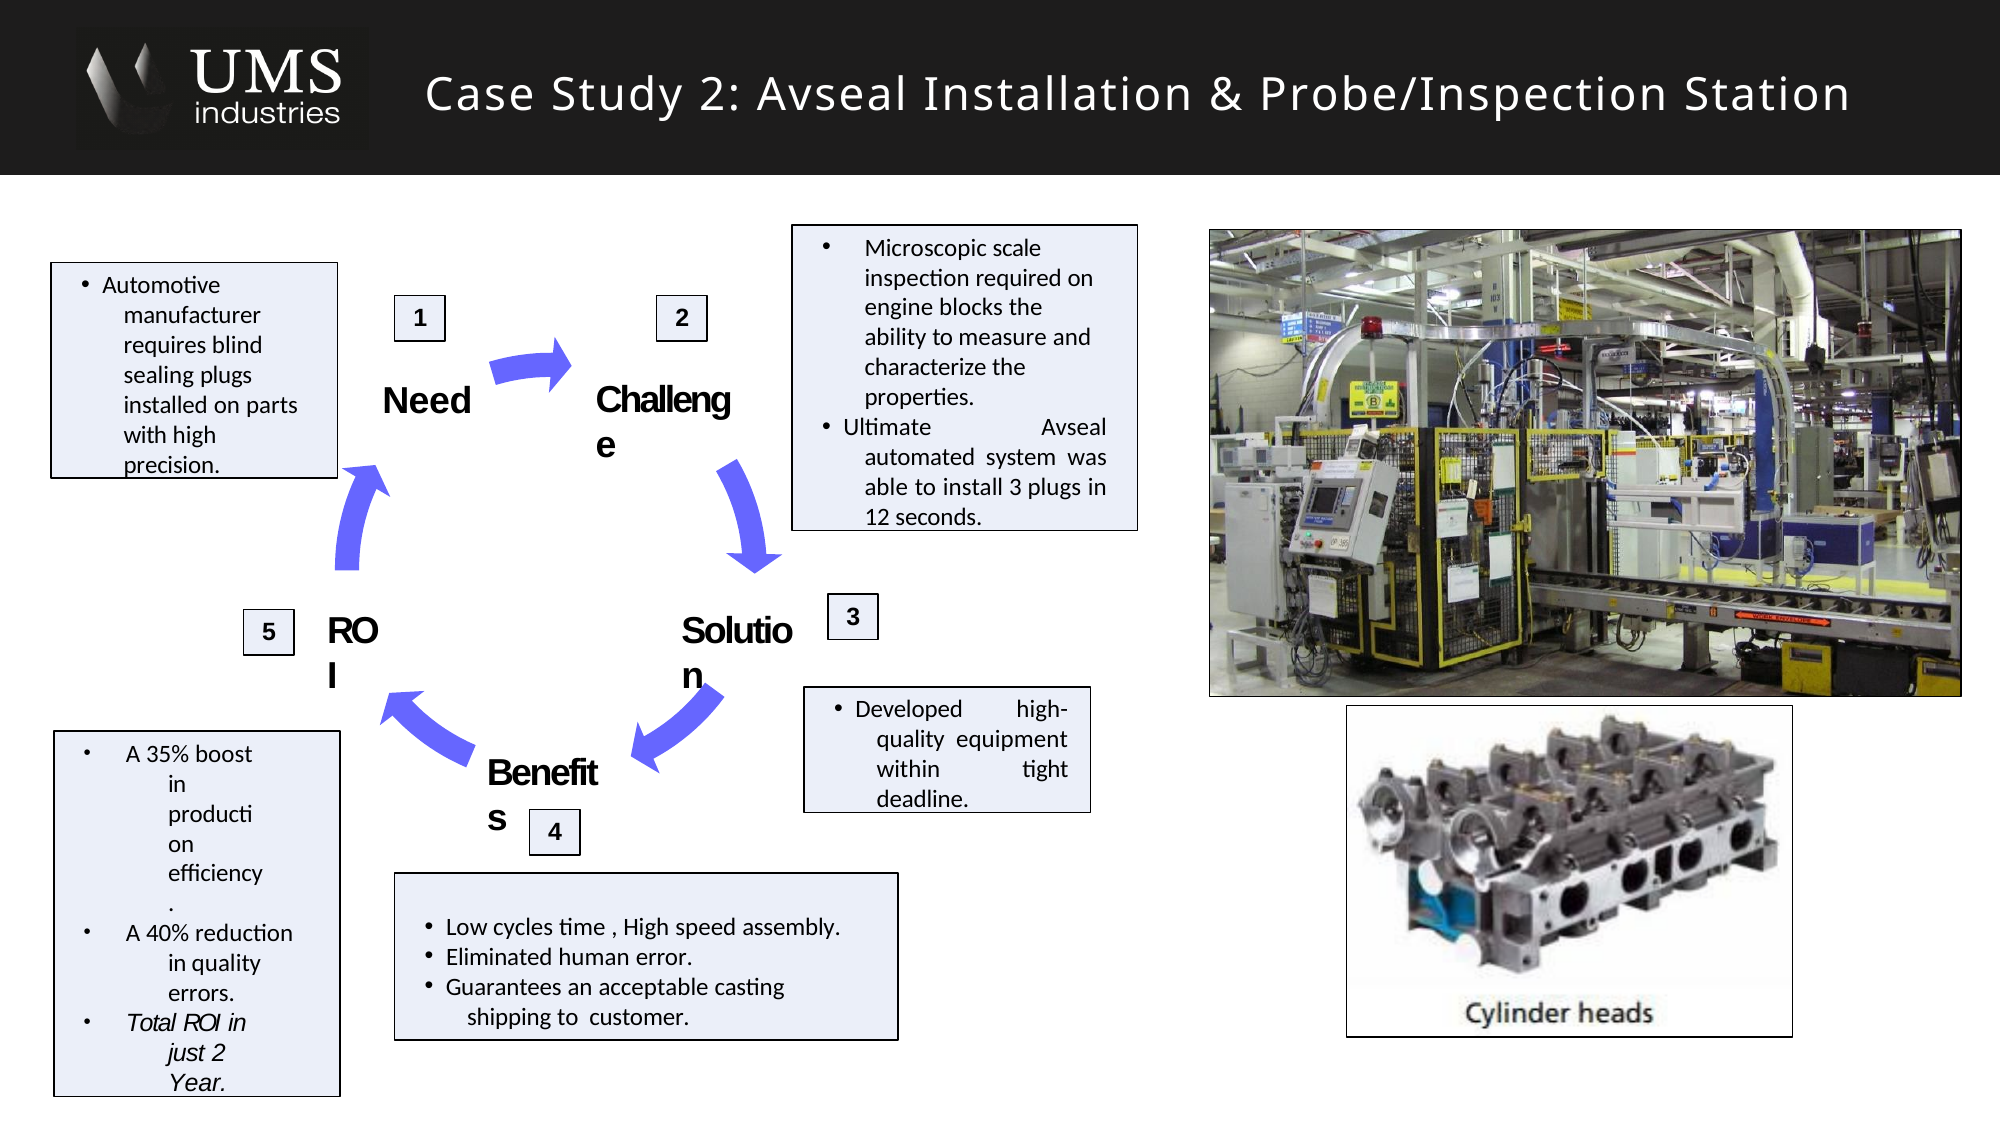

Case Study 2: Avseal Installation & Probe/Inspection Station
	Microscopic scale inspection required on engine blocks the ability to measure and characterize the properties.
Ultimate Avseal automated system was able to install 3 plugs in 12 seconds.
Automotive manufacturer requires blind sealing plugs installed on parts with high precision.
1
2
Challenge
Need
3
ROI
Solution
5
Developed high-quality equipment within tight deadline.
A 35% boost in production efficiency.
A 40% reduction in quality errors.
Total ROI in just 2 Year.
Benefits
4
Low cycles time , High speed assembly.
Eliminated human error.
Guarantees an acceptable casting shipping to customer.